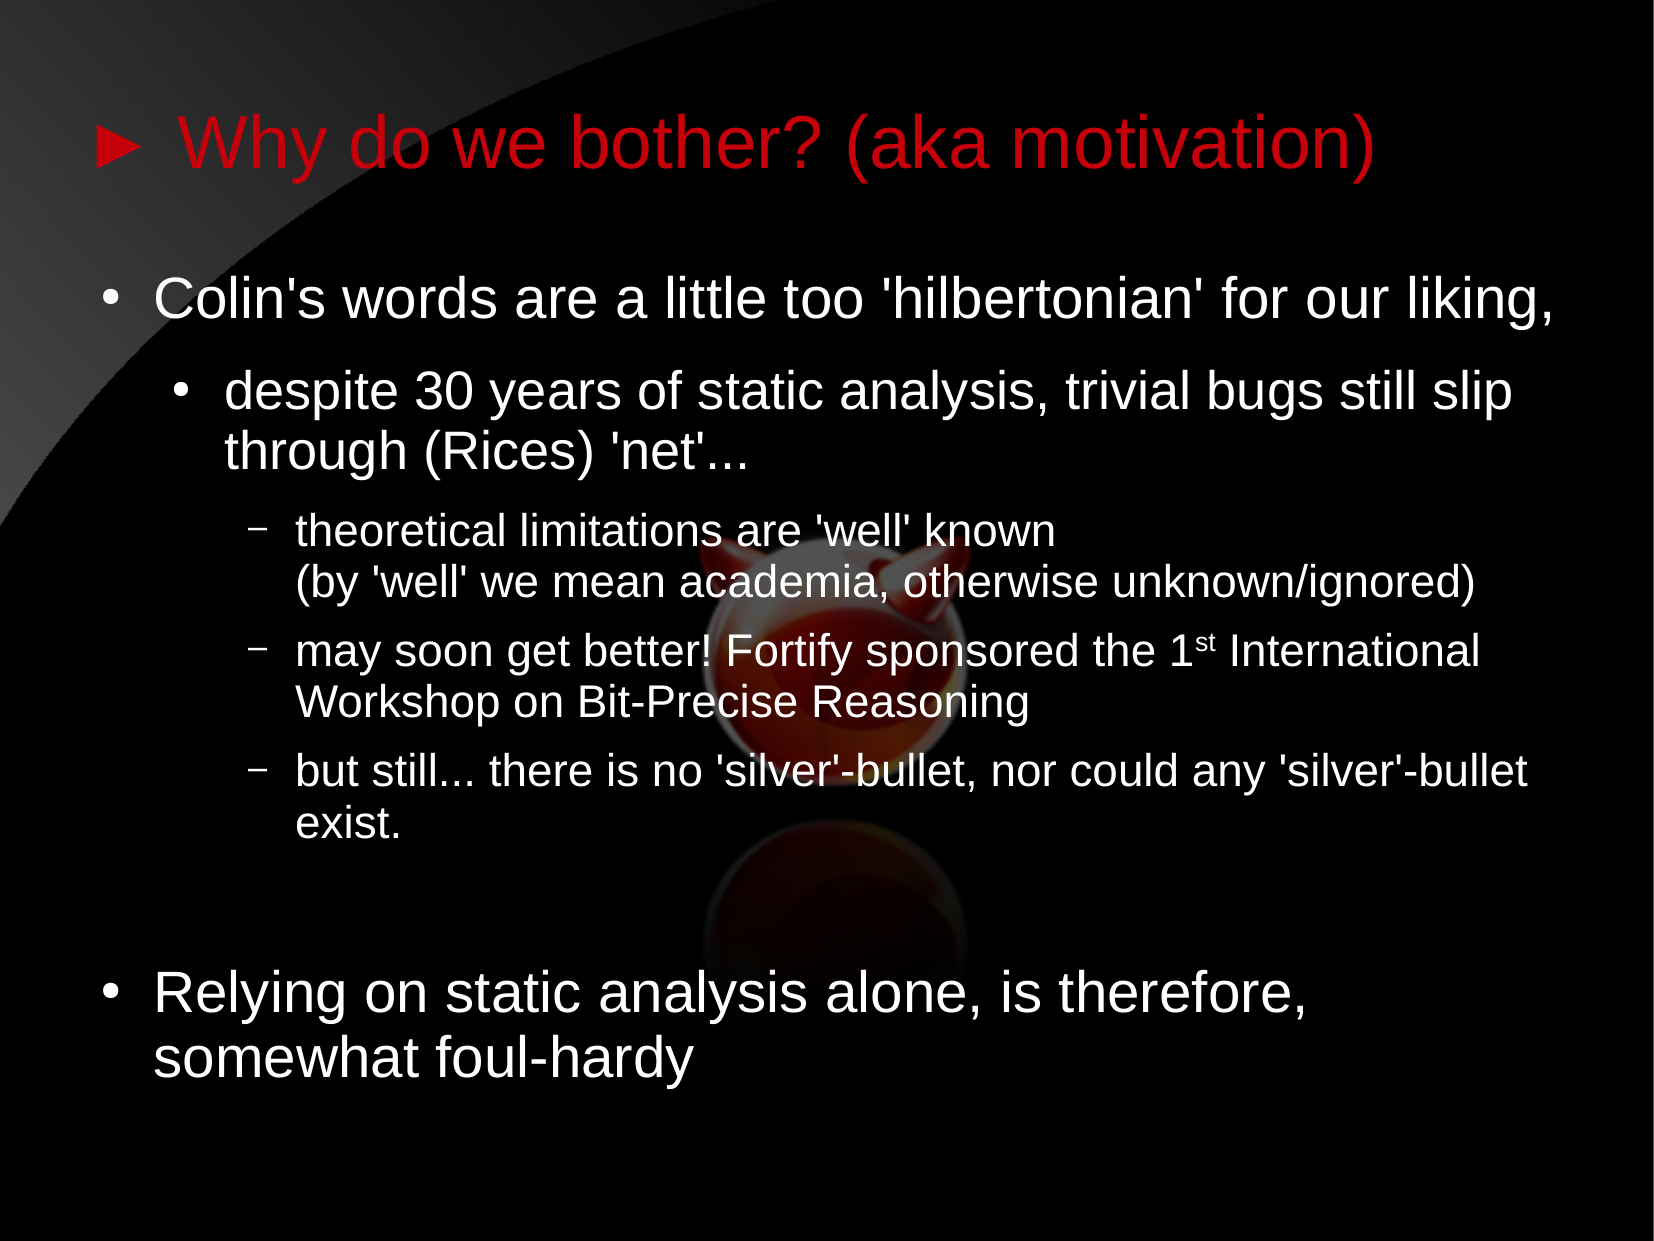

# ► Why do we bother? (aka motivation)
Colin's words are a little too 'hilbertonian' for our liking,
despite 30 years of static analysis, trivial bugs still slip through (Rices) 'net'...
theoretical limitations are 'well' known
(by 'well' we mean academia, otherwise unknown/ignored)
may soon get better! Fortify sponsored the 1st International Workshop on Bit-Precise Reasoning
but still... there is no 'silver'-bullet, nor could any 'silver'-bullet exist.
Relying on static analysis alone, is therefore, somewhat foul-hardy